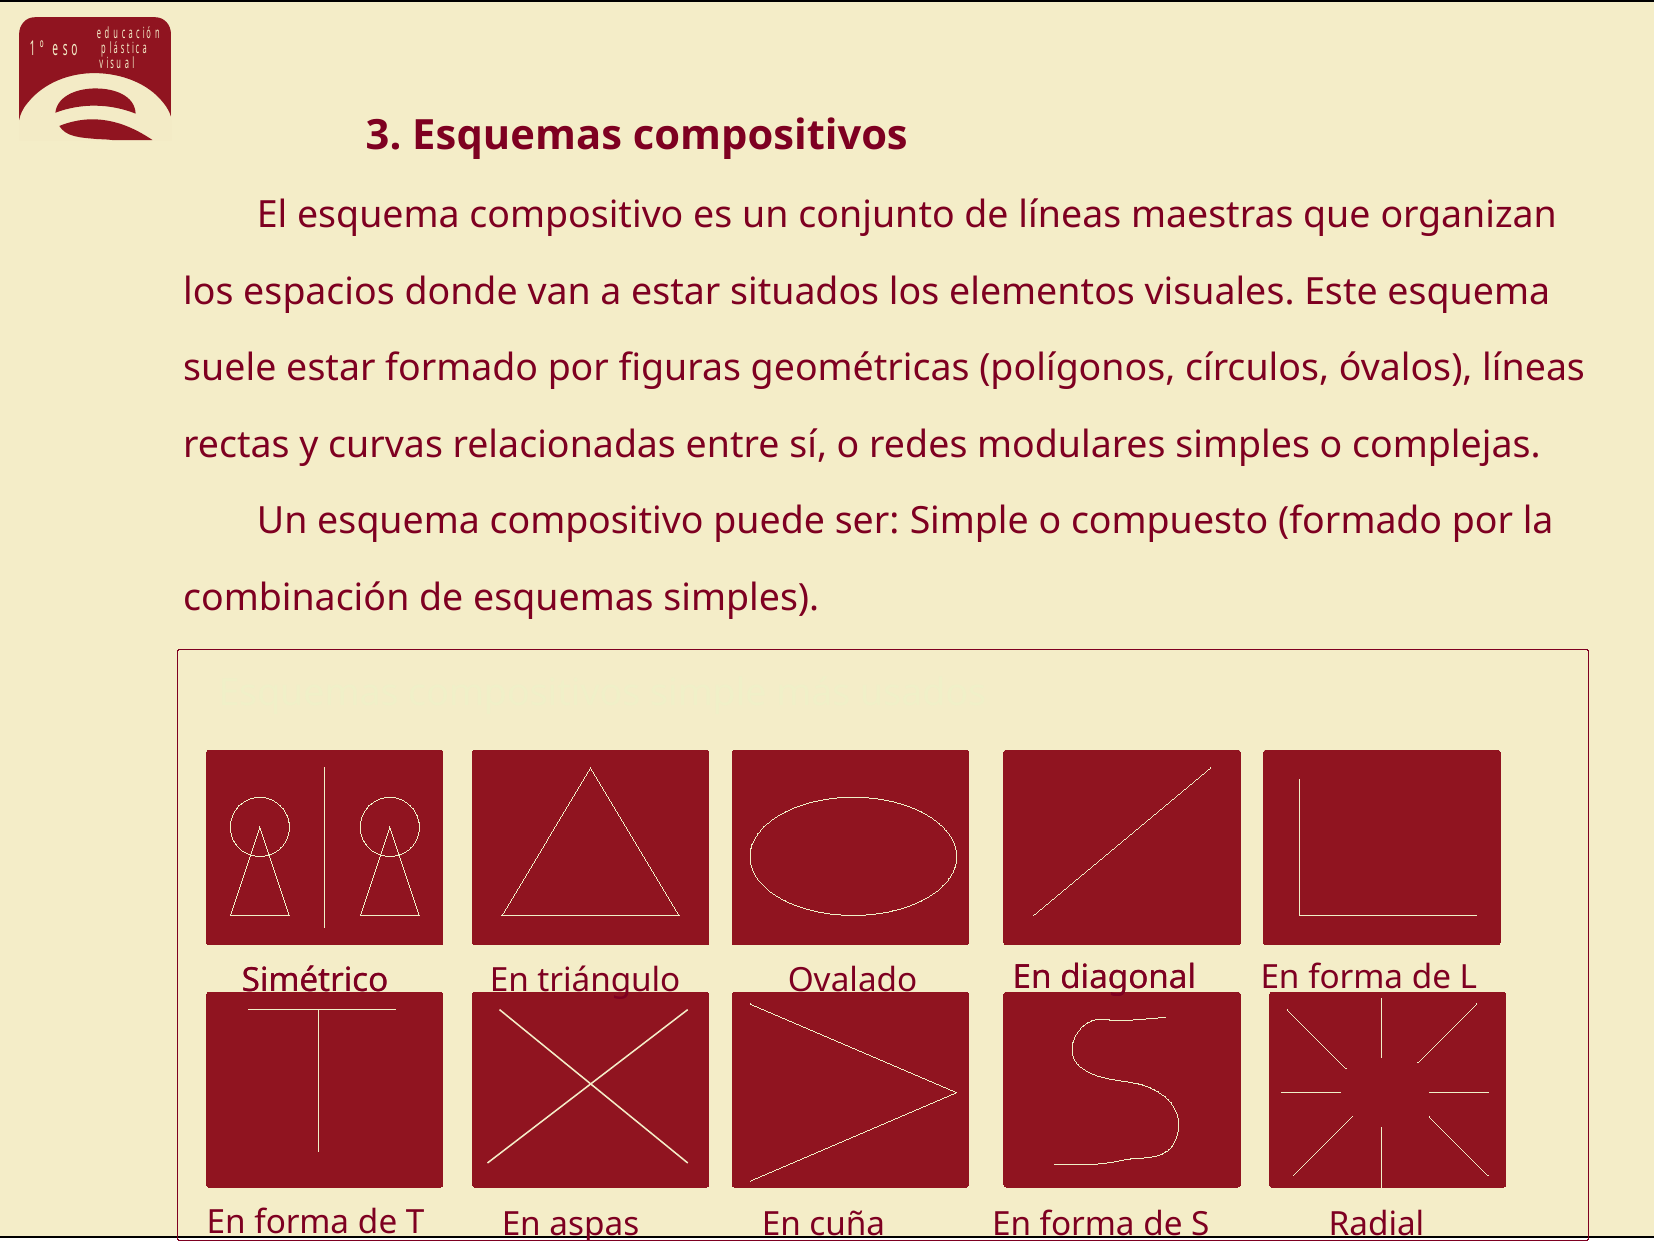

3. Esquemas compositivos
	El esquema compositivo es un conjunto de líneas maestras que organizan los espacios donde van a estar situados los elementos visuales. Este esquema suele estar formado por figuras geométricas (polígonos, círculos, óvalos), líneas rectas y curvas relacionadas entre sí, o redes modulares simples o complejas.
	Un esquema compositivo puede ser: Simple o compuesto (formado por la combinación de esquemas simples).
#
Esquemas compositivos simple más usados
 En diagonal
 En diagonal
 En forma de L
Simétrico
Simétrico
En triángulo
 Ovalado
En forma de T
En aspas
En cuña
En forma de S
Radial